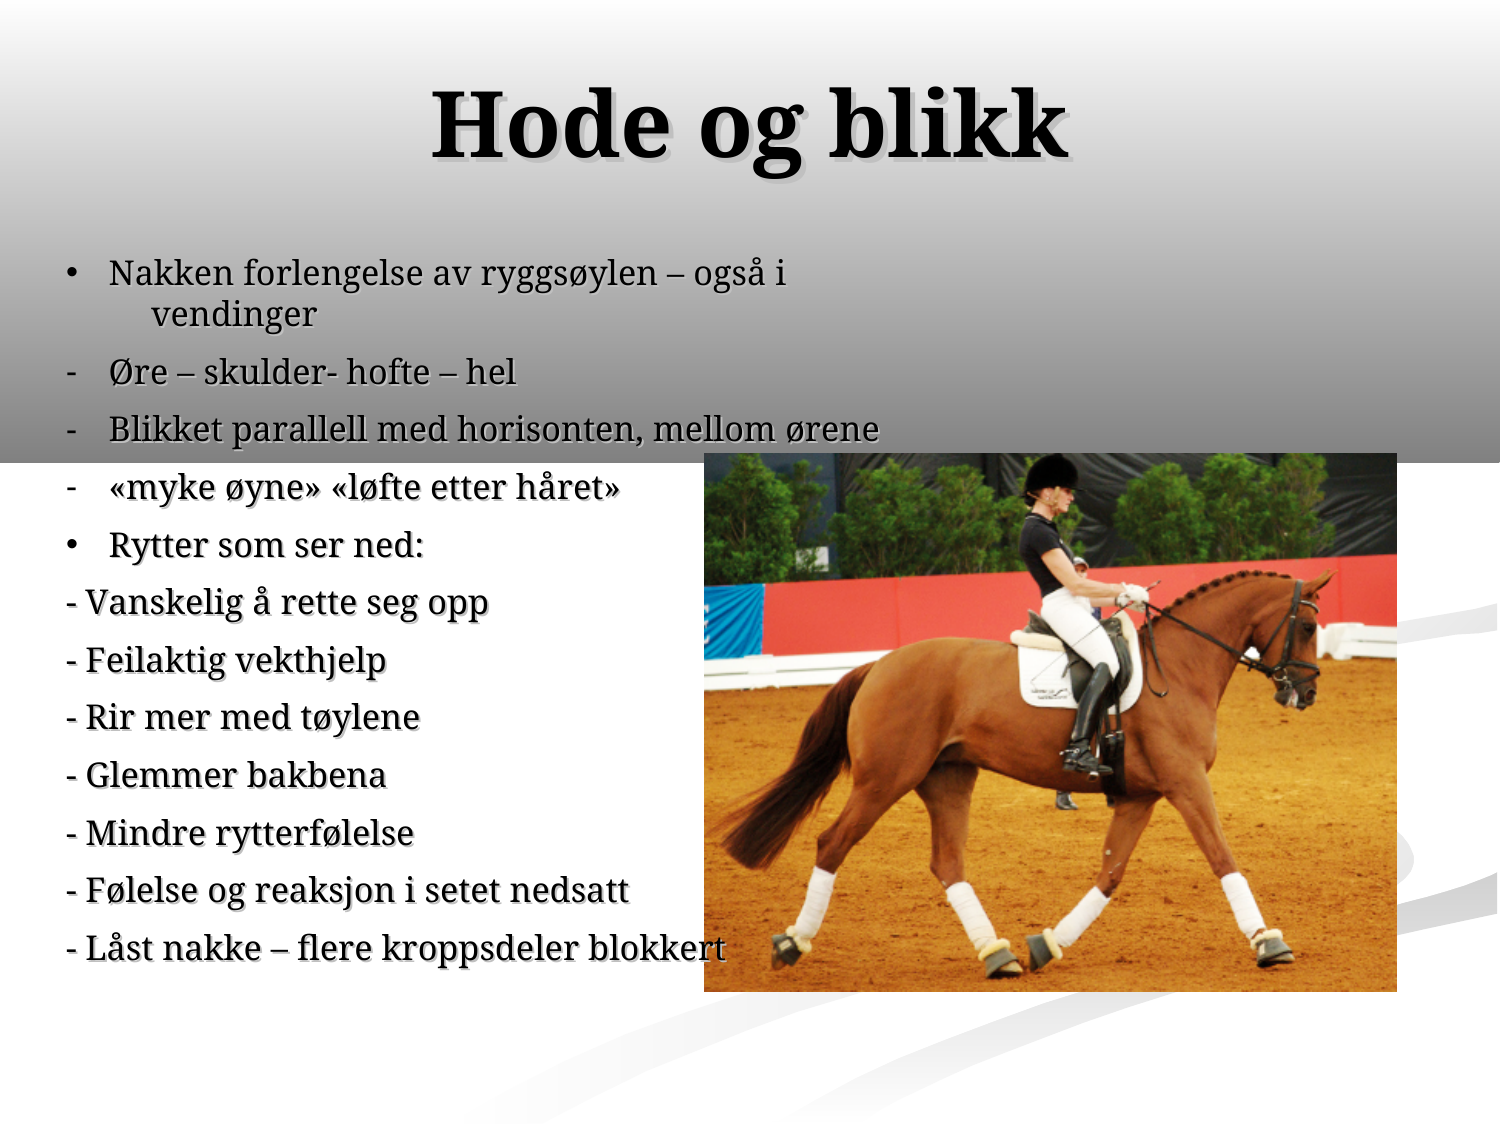

# Hode og blikk
Nakken forlengelse av ryggsøylen – også i vendinger
Øre – skulder- hofte – hel
Blikket parallell med horisonten, mellom ørene
«myke øyne» «løfte etter håret»
Rytter som ser ned:
- Vanskelig å rette seg opp
- Feilaktig vekthjelp
- Rir mer med tøylene
- Glemmer bakbena
- Mindre rytterfølelse
- Følelse og reaksjon i setet nedsatt
- Låst nakke – flere kroppsdeler blokkert